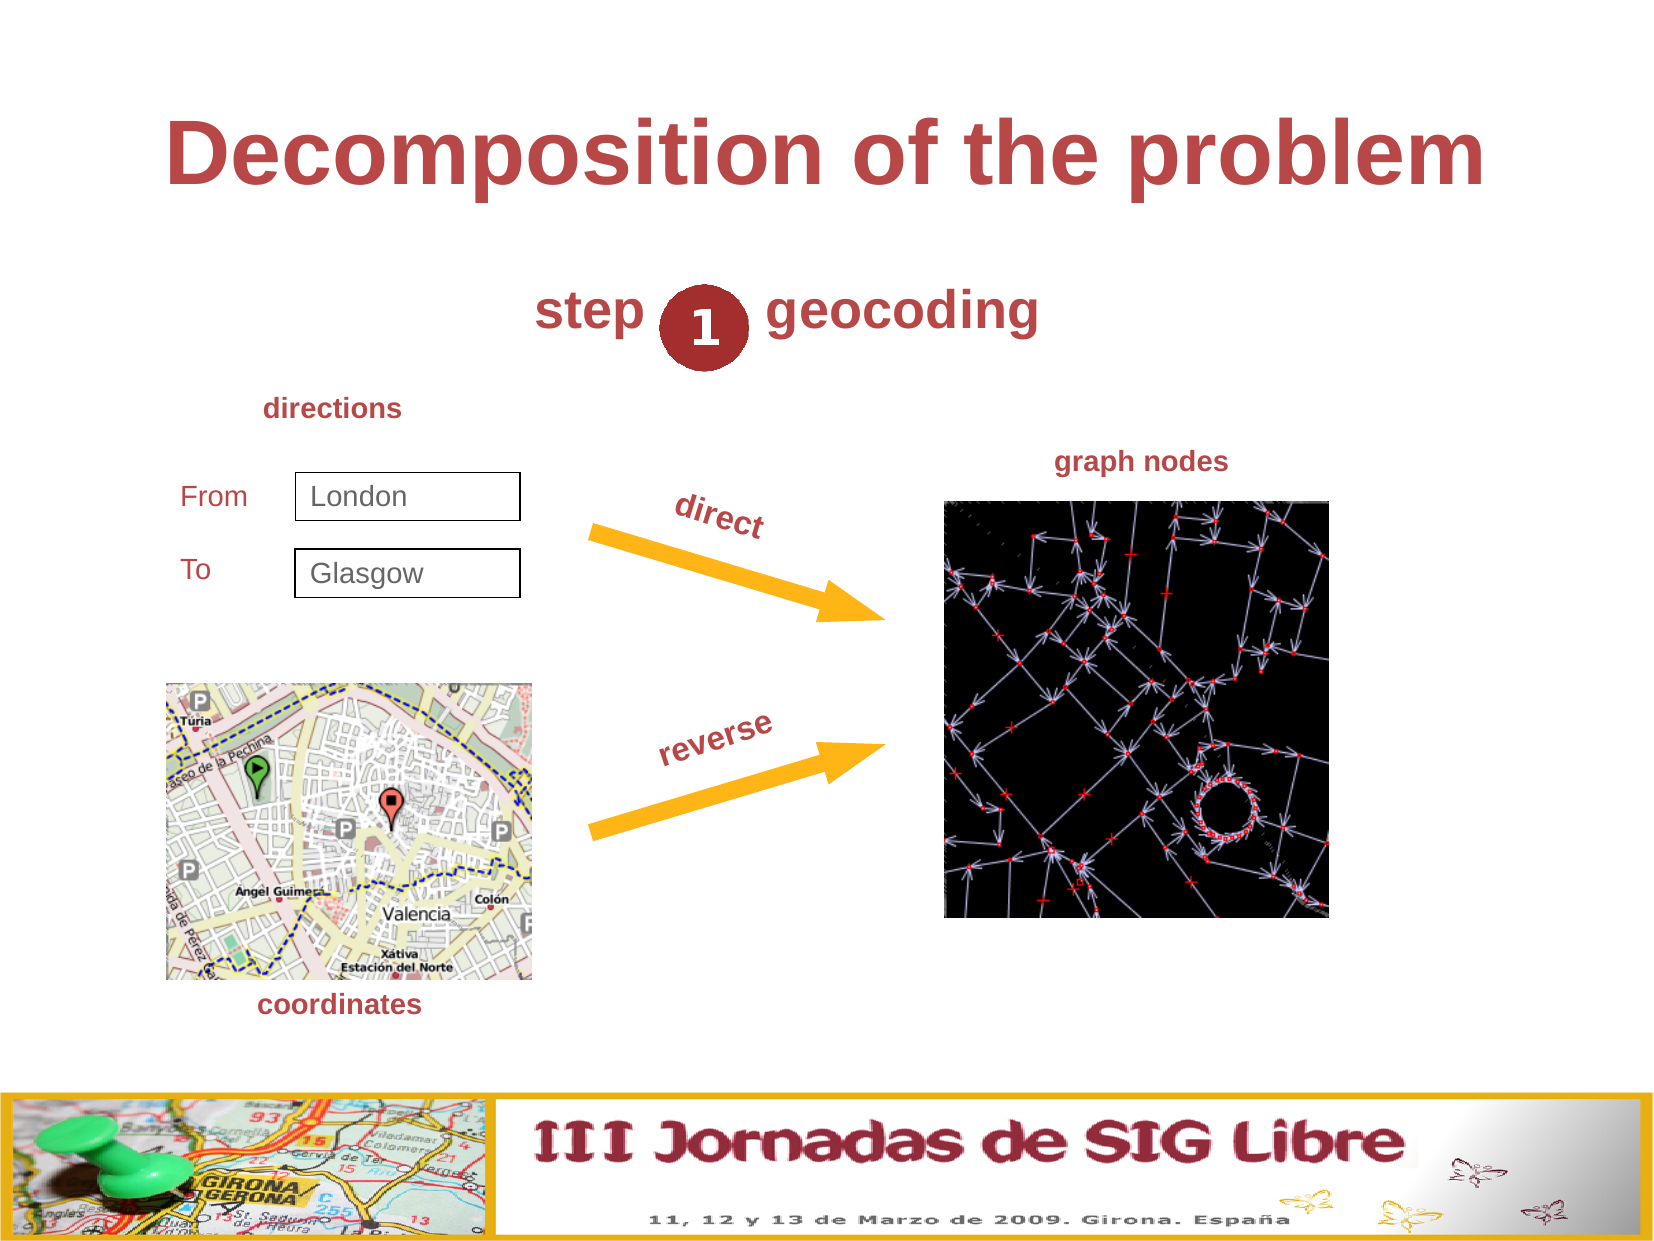

# Decomposition of the problem
step geocoding
directions
graph nodes
From
London
direct
To
Glasgow
reverse
coordinates